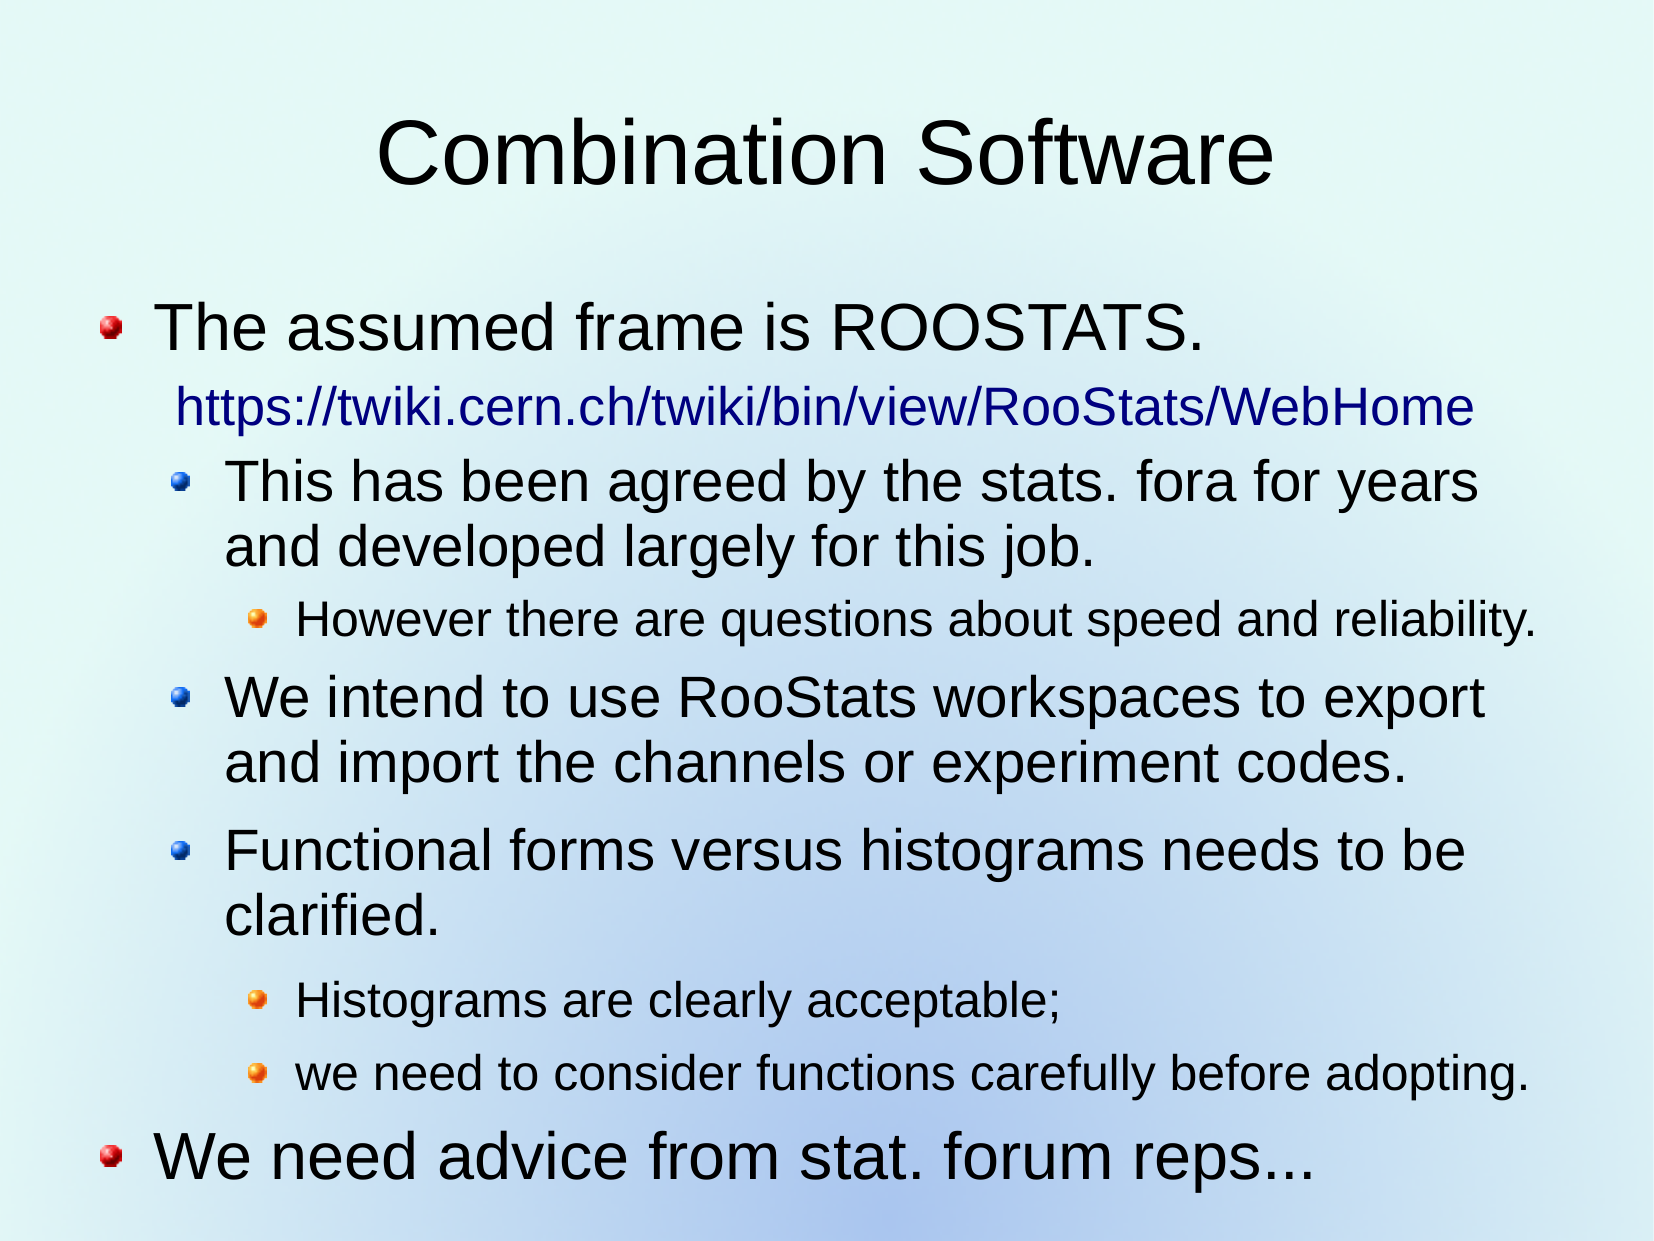

# Combination Software
The assumed frame is ROOSTATS.
https://twiki.cern.ch/twiki/bin/view/RooStats/WebHome
This has been agreed by the stats. fora for years and developed largely for this job.
However there are questions about speed and reliability.
We intend to use RooStats workspaces to export and import the channels or experiment codes.
Functional forms versus histograms needs to be clarified.
Histograms are clearly acceptable;
we need to consider functions carefully before adopting.
We need advice from stat. forum reps...